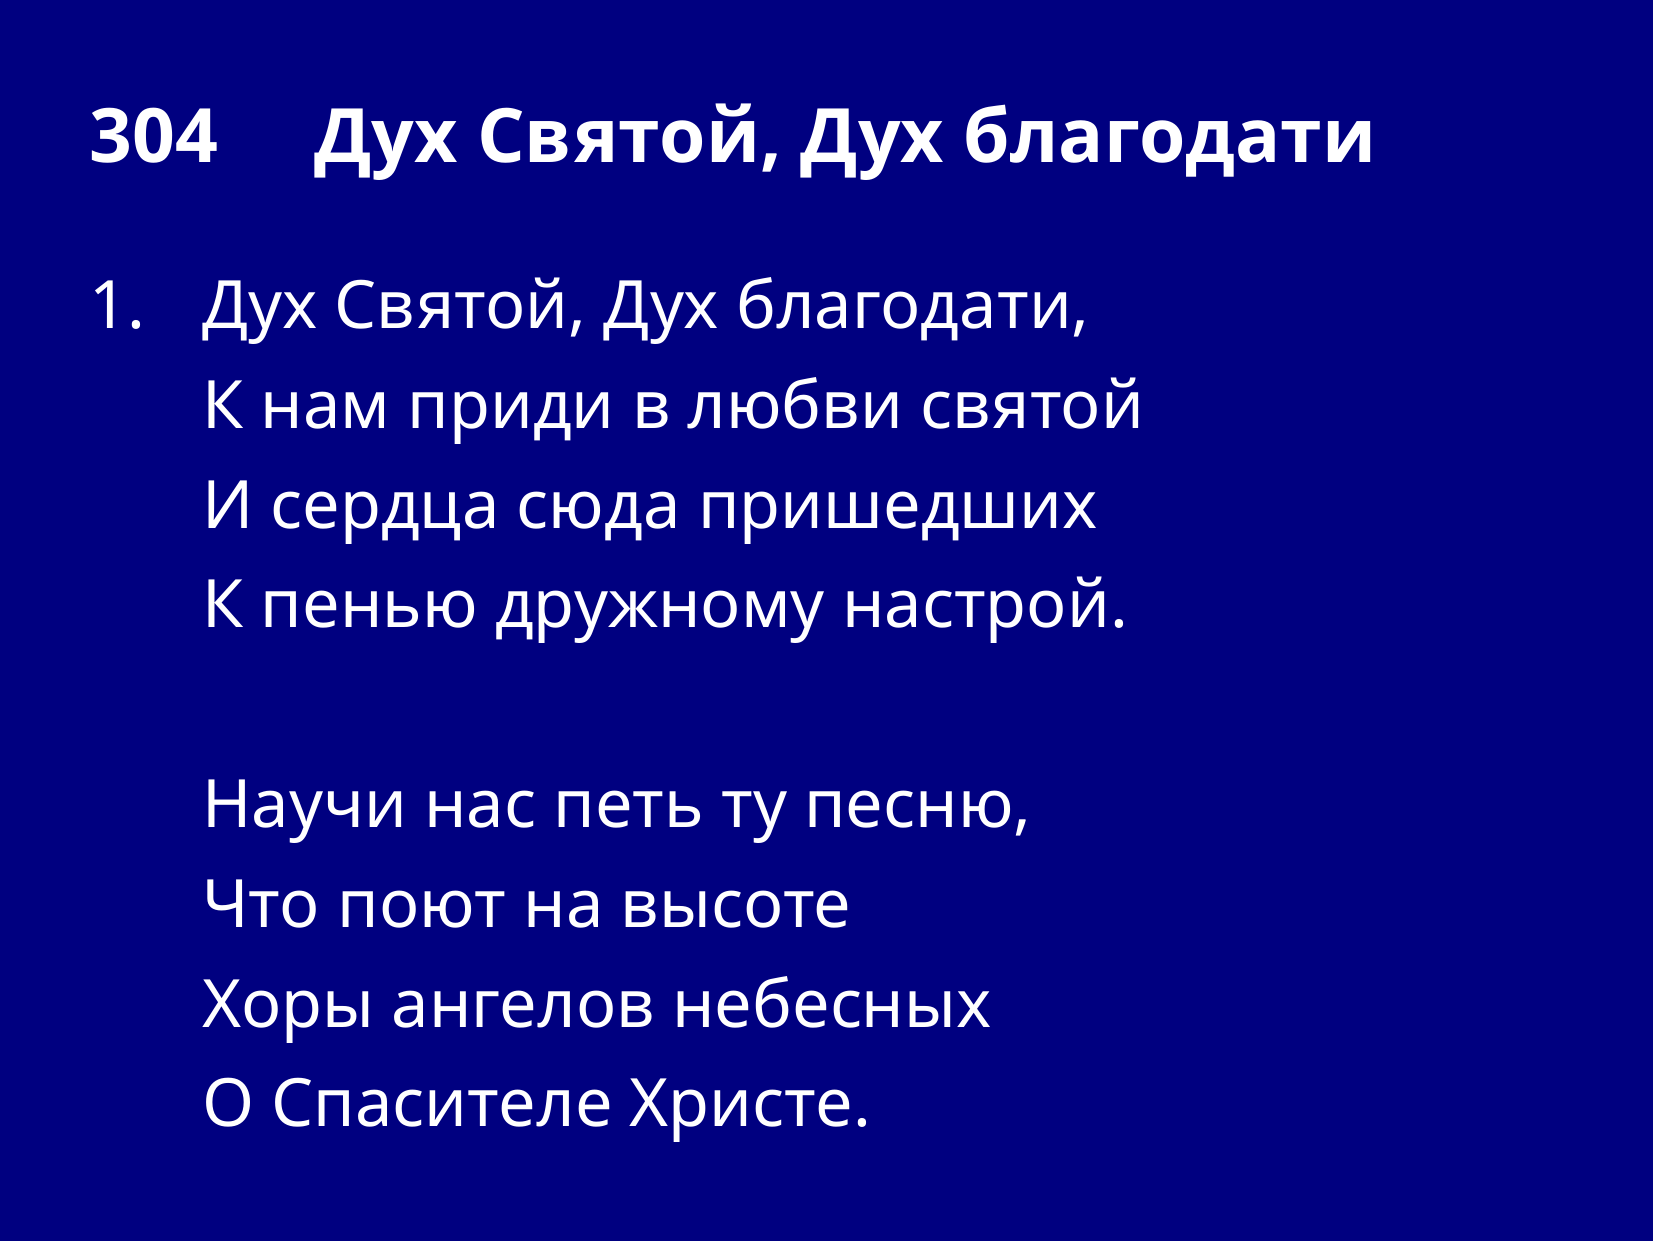

304	Дух Святой, Дух благодати
1.	Дух Святой, Дух благодати,
	К нам приди в любви святой
	И сердца сюда пришедших
	К пенью дружному настрой.
	Научи нас петь ту песню,
	Что поют на высоте
	Хоры ангелов небесных
	О Спасителе Христе.